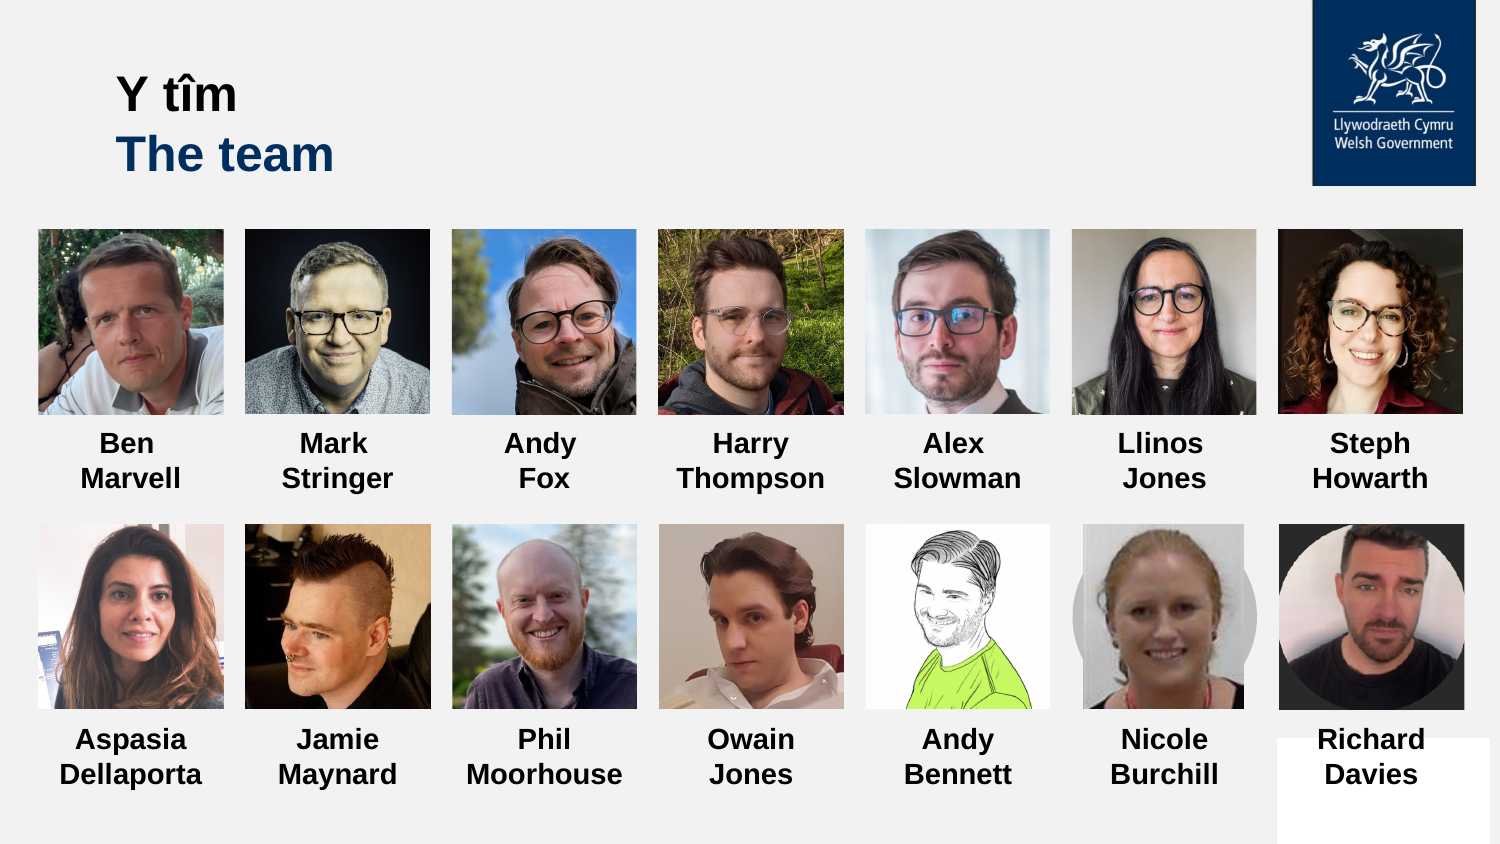

# Y tîm The team
Ben
Marvell
Mark
Stringer
Andy
Fox
Harry Thompson
Alex
Slowman
Llinos
Jones
Steph
Howarth
Aspasia Dellaporta
Jamie Maynard
Phil Moorhouse
Owain
Jones
Andy
Bennett
Nicole Burchill
Richard Davies